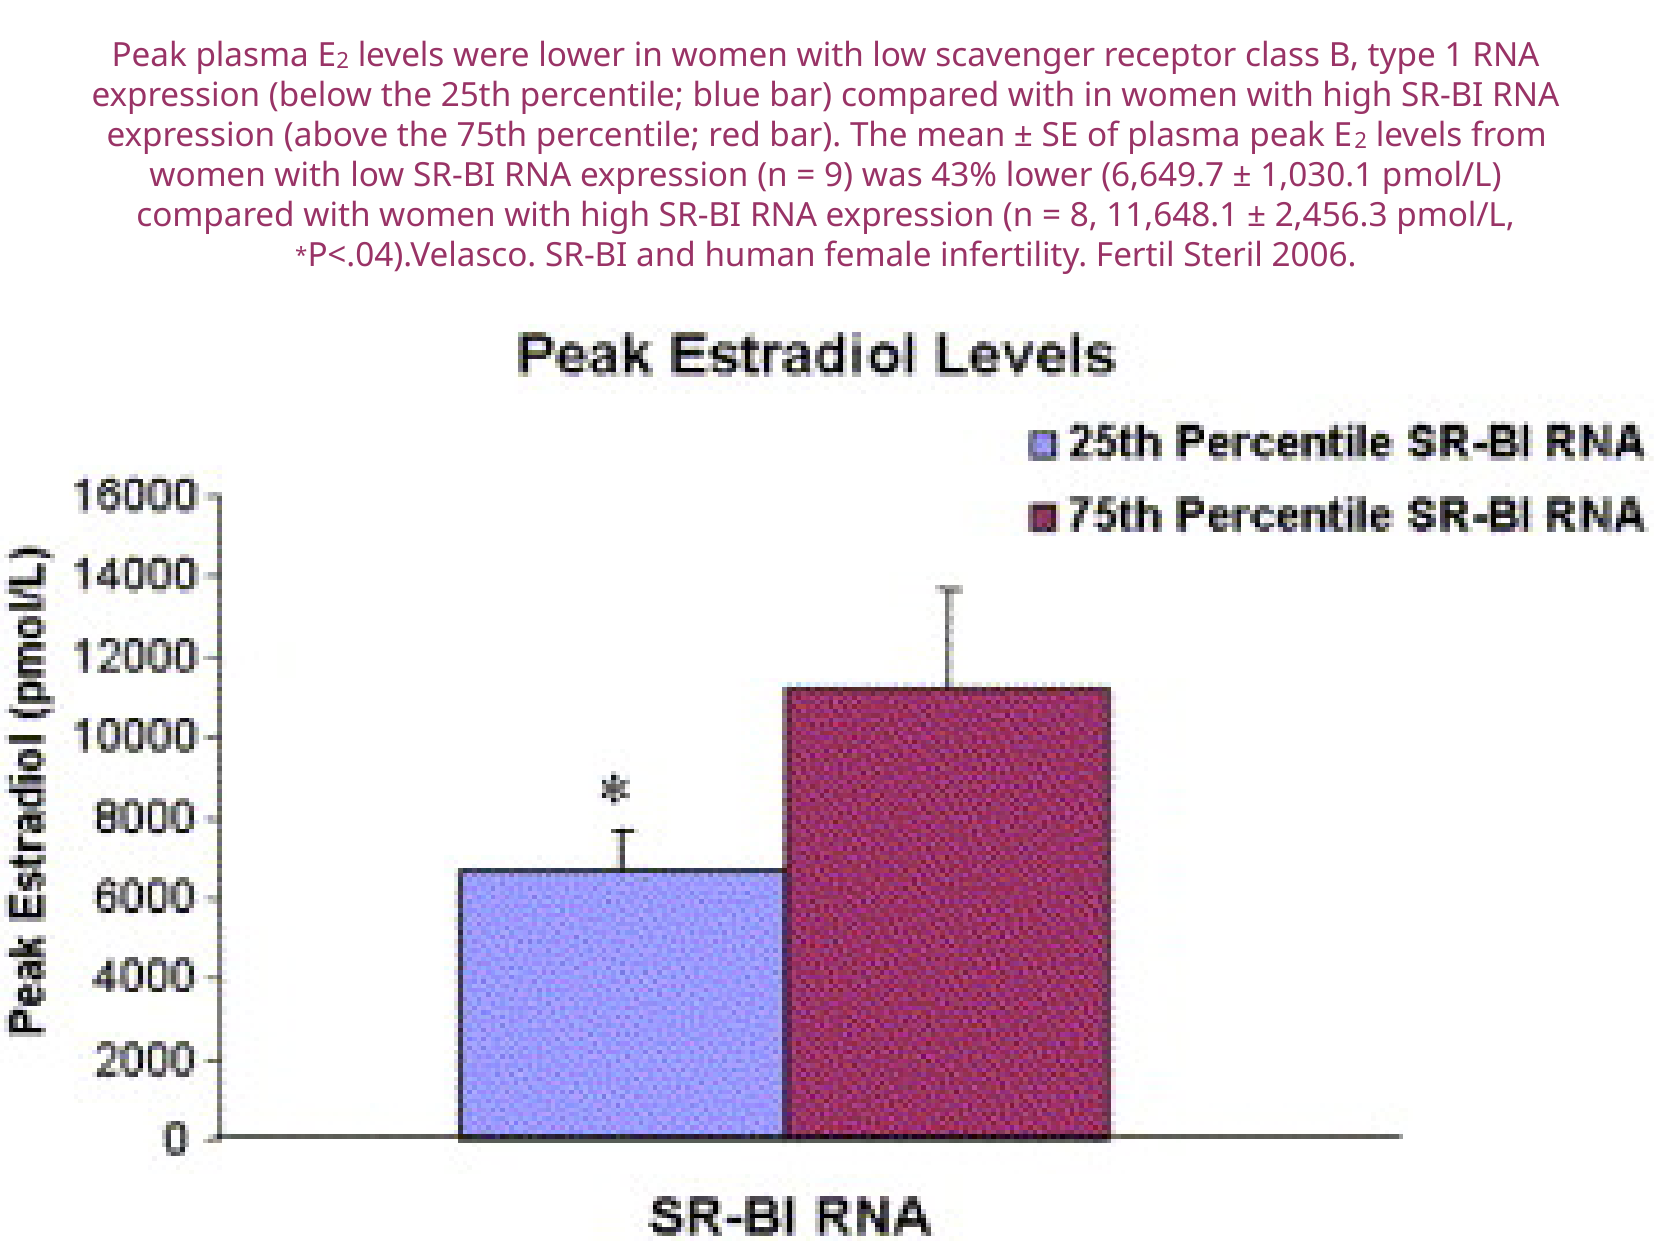

# Peak plasma E2 levels were lower in women with low scavenger receptor class B, type 1 RNA expression (below the 25th percentile; blue bar) compared with in women with high SR-BI RNA expression (above the 75th percentile; red bar). The mean ± SE of plasma peak E2 levels from women with low SR-BI RNA expression (n = 9) was 43% lower (6,649.7 ± 1,030.1 pmol/L) compared with women with high SR-BI RNA expression (n = 8, 11,648.1 ± 2,456.3 pmol/L, *P<.04).Velasco. SR-BI and human female infertility. Fertil Steril 2006.